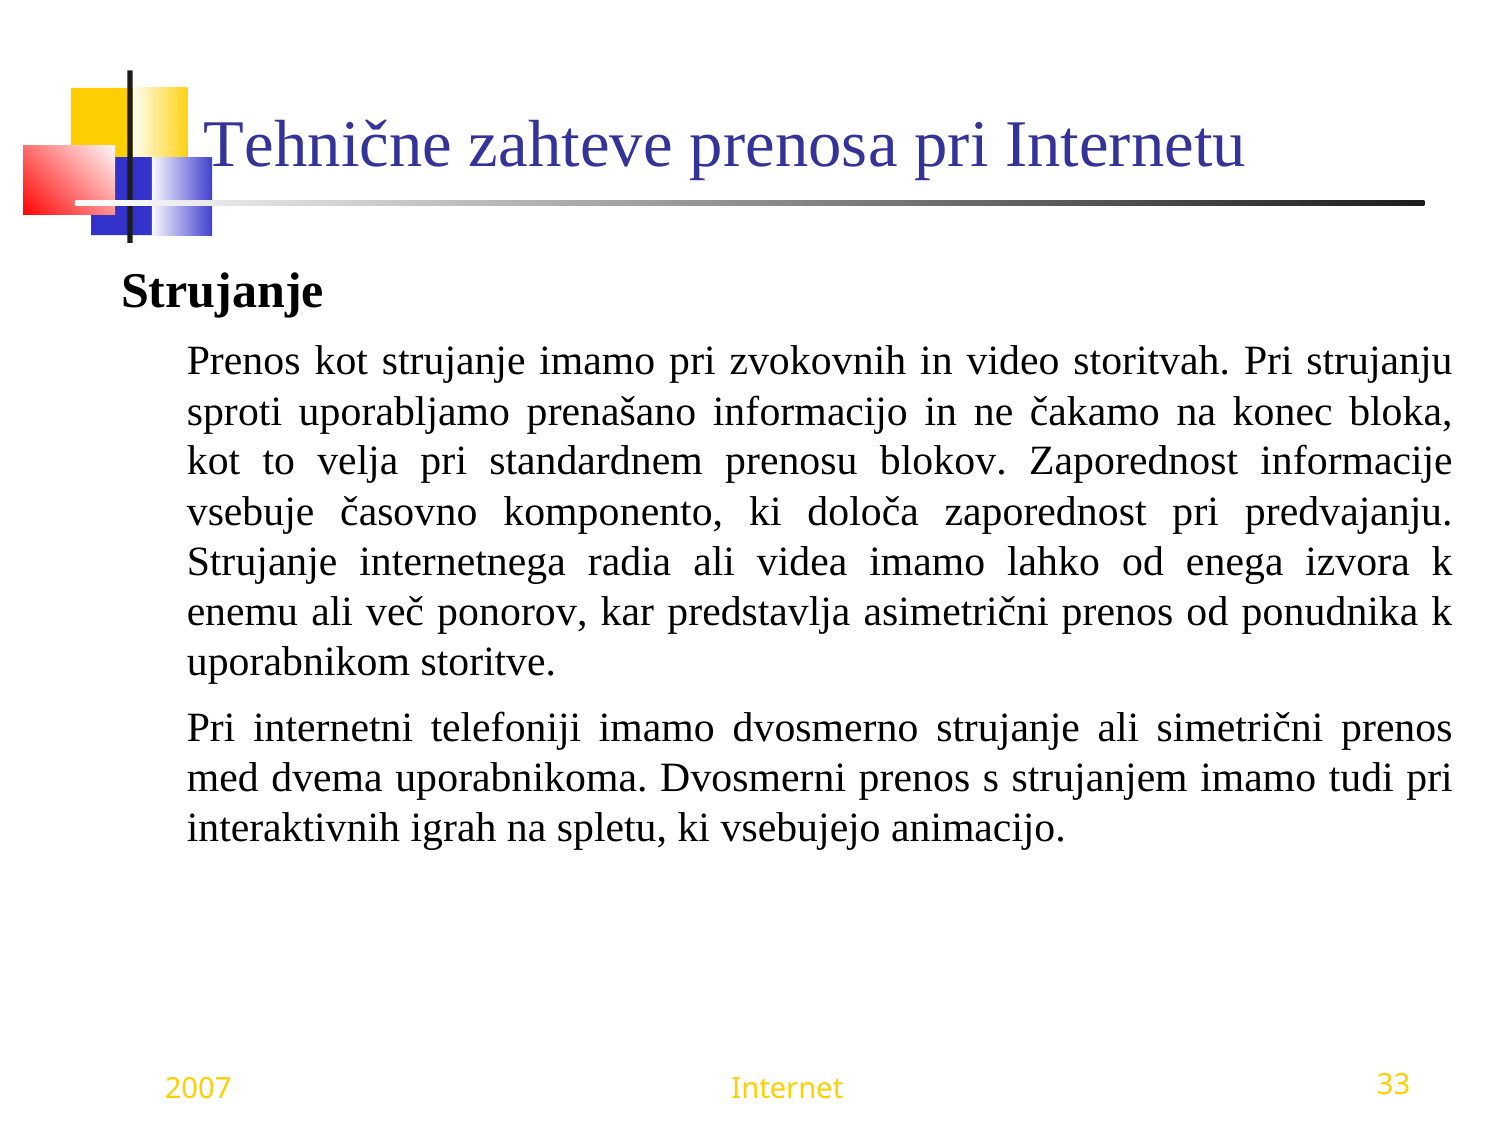

# Tehnične zahteve prenosa pri Internetu
	Strujanje
	Prenos kot strujanje imamo pri zvokovnih in video storitvah. Pri strujanju sproti uporabljamo prenašano informacijo in ne čakamo na konec bloka, kot to velja pri standardnem prenosu blokov. Zaporednost informacije vsebuje časovno komponento, ki določa zaporednost pri predvajanju. Strujanje internetnega radia ali videa imamo lahko od enega izvora k enemu ali več ponorov, kar predstavlja asimetrični prenos od ponudnika k uporabnikom storitve.
	Pri internetni telefoniji imamo dvosmerno strujanje ali simetrični prenos med dvema uporabnikoma. Dvosmerni prenos s strujanjem imamo tudi pri interaktivnih igrah na spletu, ki vsebujejo animacijo.
2007
Internet